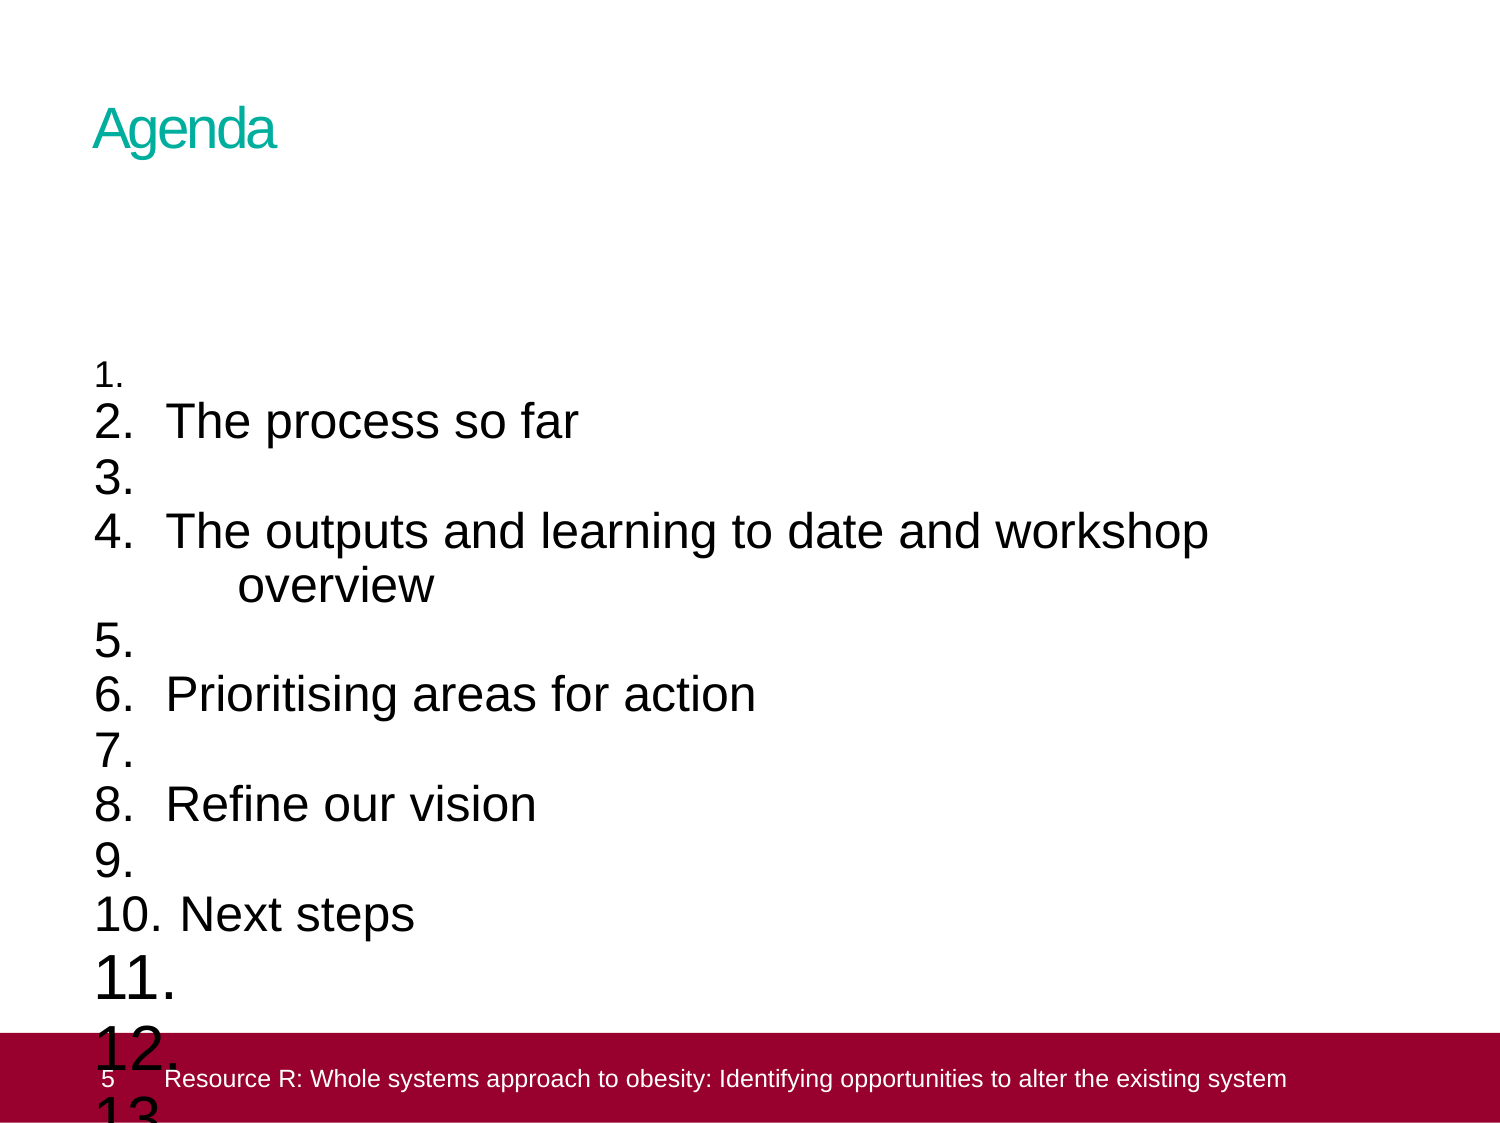

# Agenda
The process so far
The outputs and learning to date and workshop overview
Prioritising areas for action
Refine our vision
 Next steps
 5
Resource R: Whole systems approach to obesity: Identifying opportunities to alter the existing system